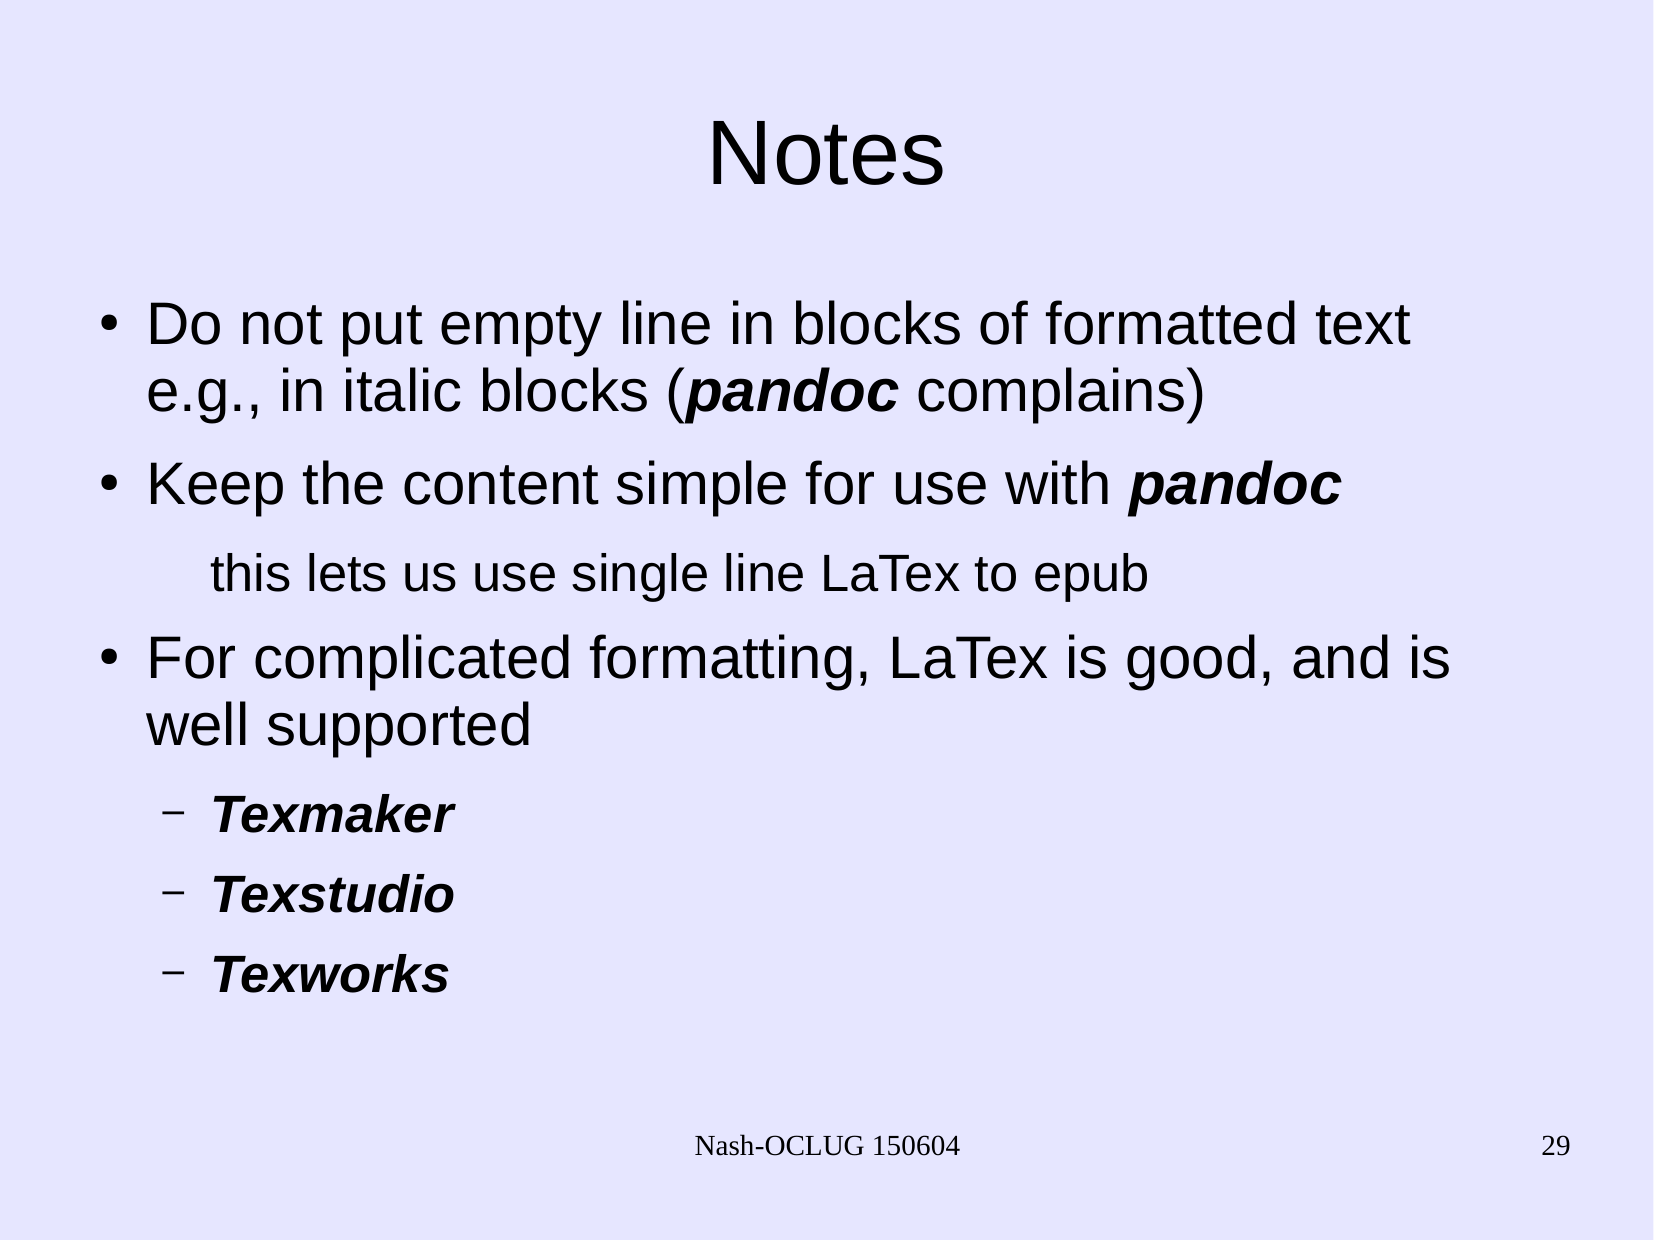

# Notes
Do not put empty line in blocks of formatted text e.g., in italic blocks (pandoc complains)
Keep the content simple for use with pandoc
this lets us use single line LaTex to epub
For complicated formatting, LaTex is good, and is well supported
Texmaker
Texstudio
Texworks
29